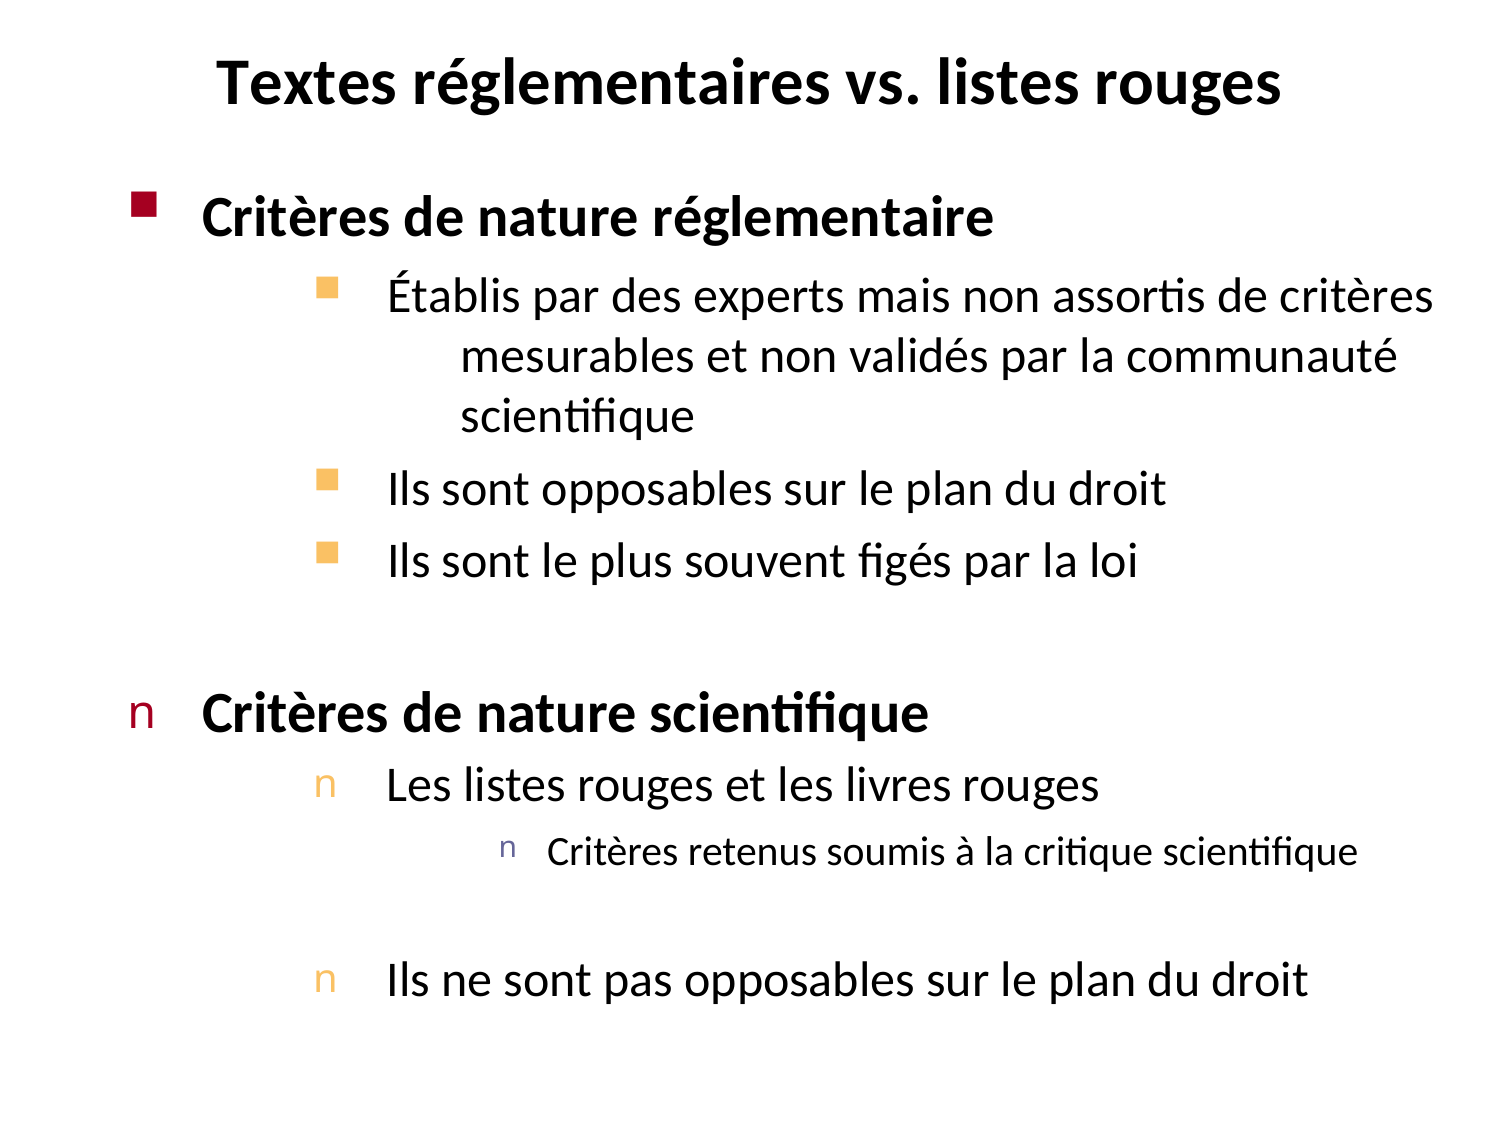

# Textes réglementaires vs. listes rouges
Critères de nature réglementaire
Établis par des experts mais non assortis de critères mesurables et non validés par la communauté scientifique
Ils sont opposables sur le plan du droit
Ils sont le plus souvent figés par la loi
Critères de nature scientifique
Les listes rouges et les livres rouges
 Critères retenus soumis à la critique scientifique
Ils ne sont pas opposables sur le plan du droit